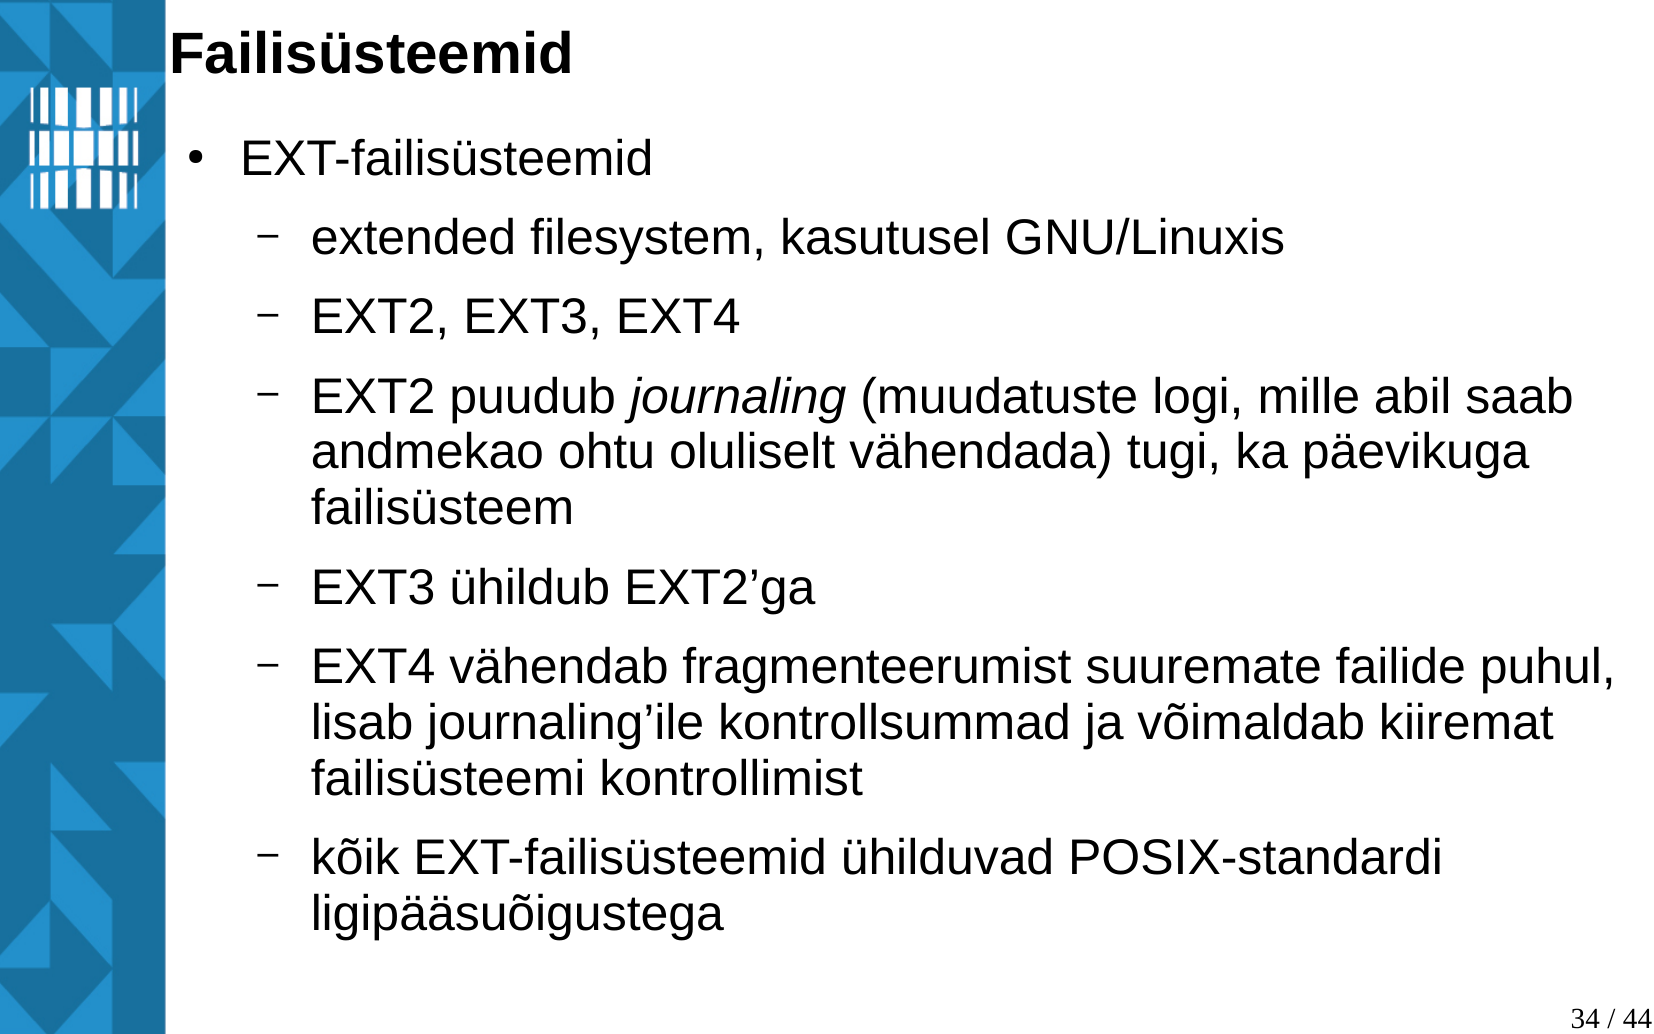

# Failisüsteemid
EXT-failisüsteemid
extended filesystem, kasutusel GNU/Linuxis
EXT2, EXT3, EXT4
EXT2 puudub journaling (muudatuste logi, mille abil saab andmekao ohtu oluliselt vähendada) tugi, ka päevikuga failisüsteem
EXT3 ühildub EXT2’ga
EXT4 vähendab fragmenteerumist suuremate failide puhul, lisab journaling’ile kontrollsummad ja võimaldab kiiremat failisüsteemi kontrollimist
kõik EXT-failisüsteemid ühilduvad POSIX-standardi ligipääsuõigustega
34